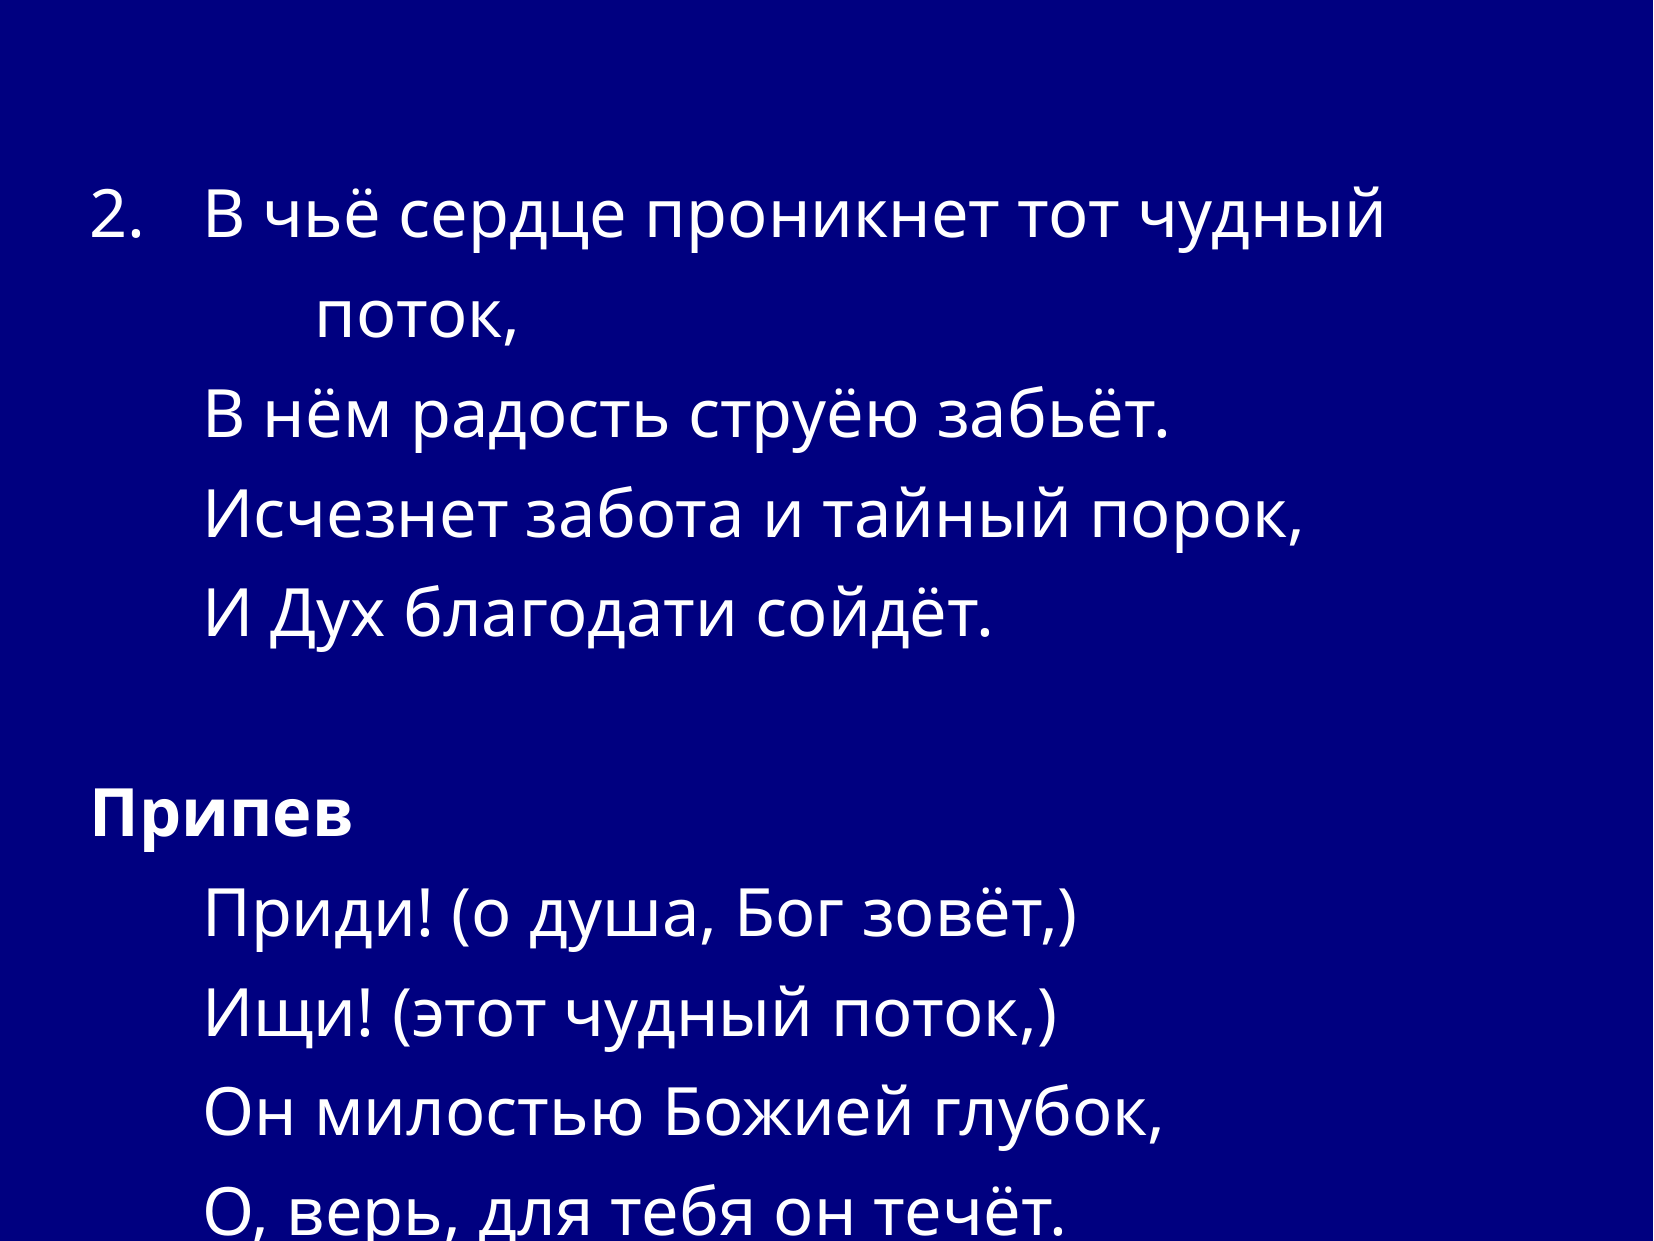

2.	В чьё сердце проникнет тот чудный
		поток,
	В нём радость струёю забьёт.
	Исчезнет забота и тайный порок,
	И Дух благодати сойдёт.
Припев
	Приди! (о душа, Бог зовёт,)
	Ищи! (этот чудный поток,)
	Он милостью Божией глубок,
	О, верь, для тебя он течёт.